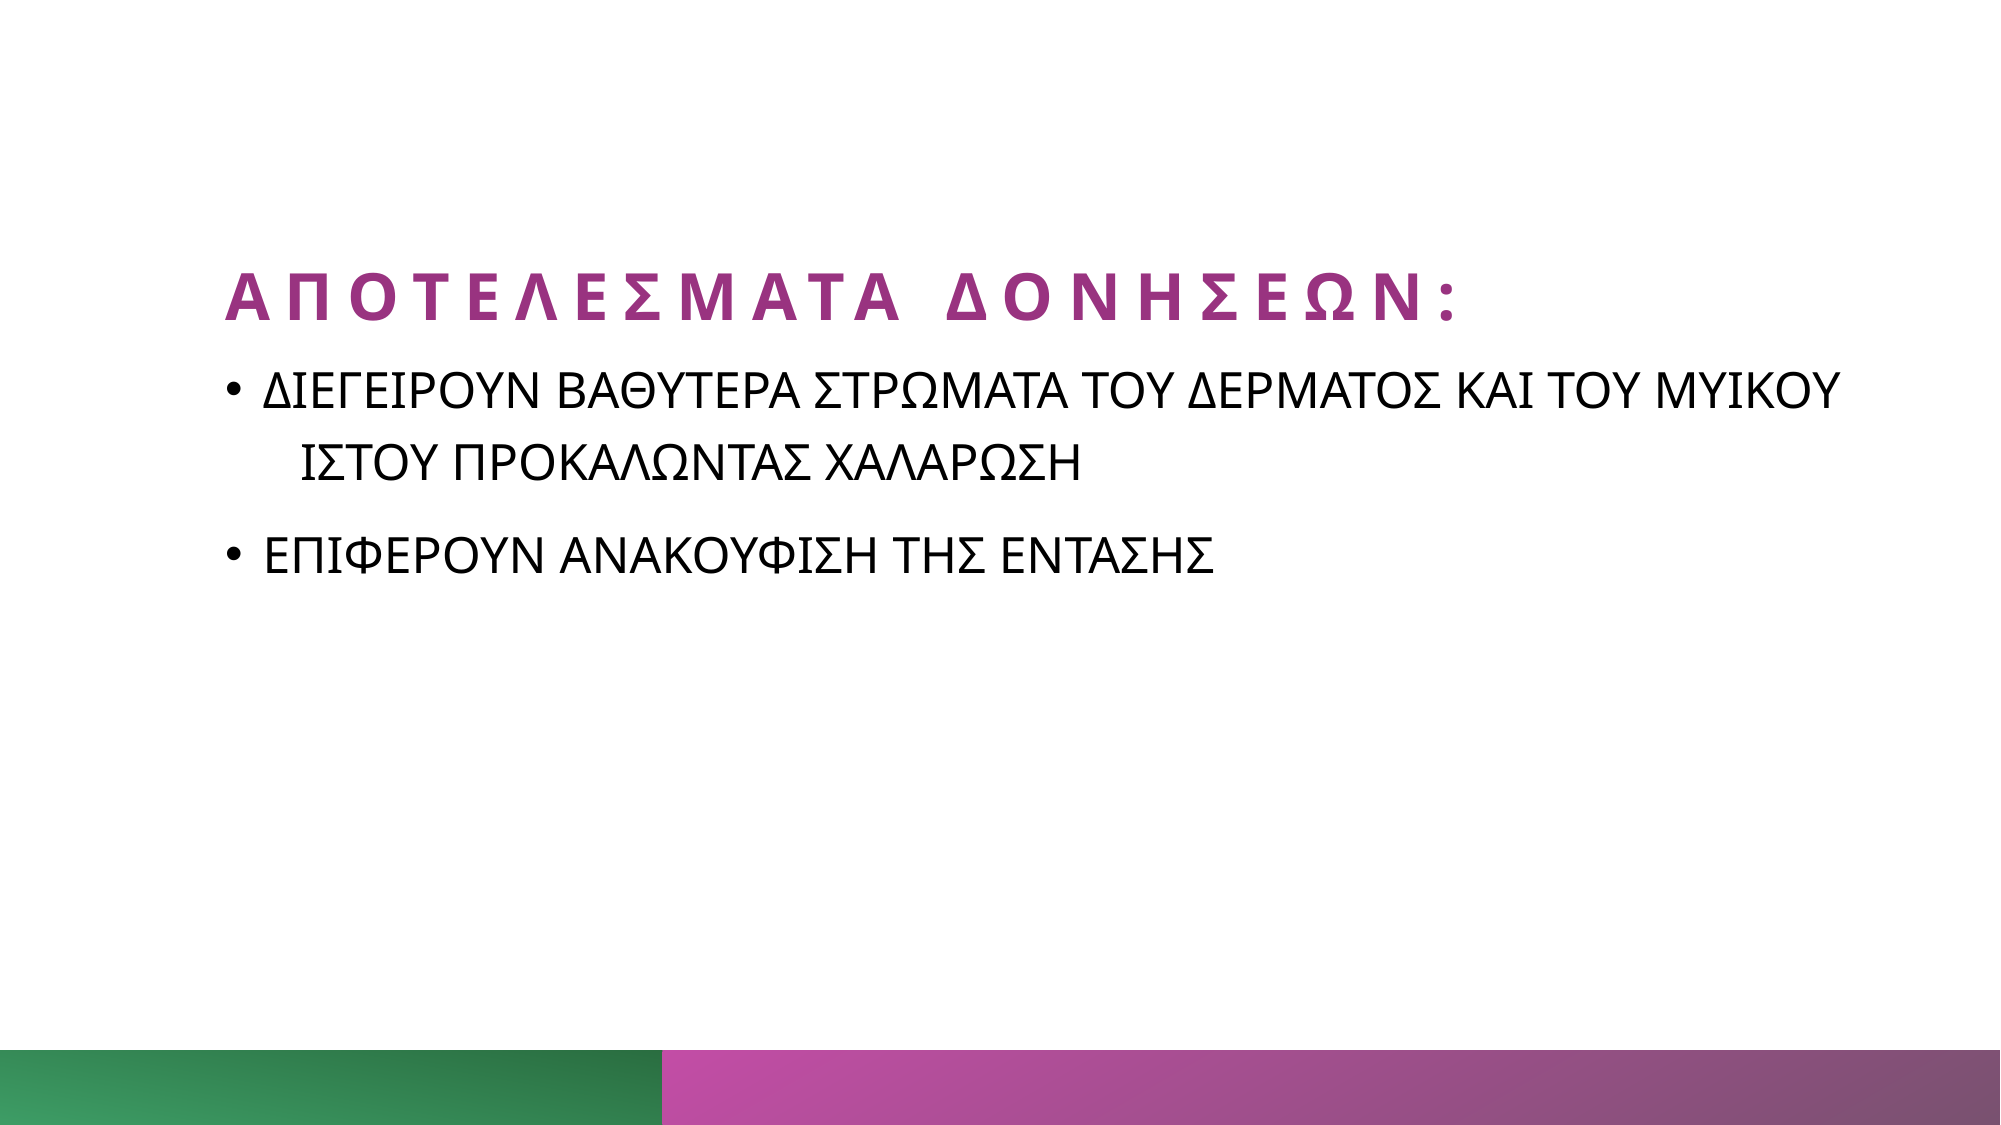

# ΑΠΟΤΕΛΕΣΜΑΤΑ ΔΟΝΗΣΕΩΝ:
ΔΙΕΓΕΙΡΟΥΝ ΒΑΘΥΤΕΡΑ ΣΤΡΩΜΑΤΑ ΤΟΥ ΔΕΡΜΑΤΟΣ ΚΑΙ ΤΟΥ ΜΥΙΚΟΥ ΙΣΤΟΥ ΠΡΟΚΑΛΩΝΤΑΣ ΧΑΛΑΡΩΣΗ
ΕΠΙΦΕΡΟΥΝ ΑΝΑΚΟΥΦΙΣΗ ΤΗΣ ΕΝΤΑΣΗΣ